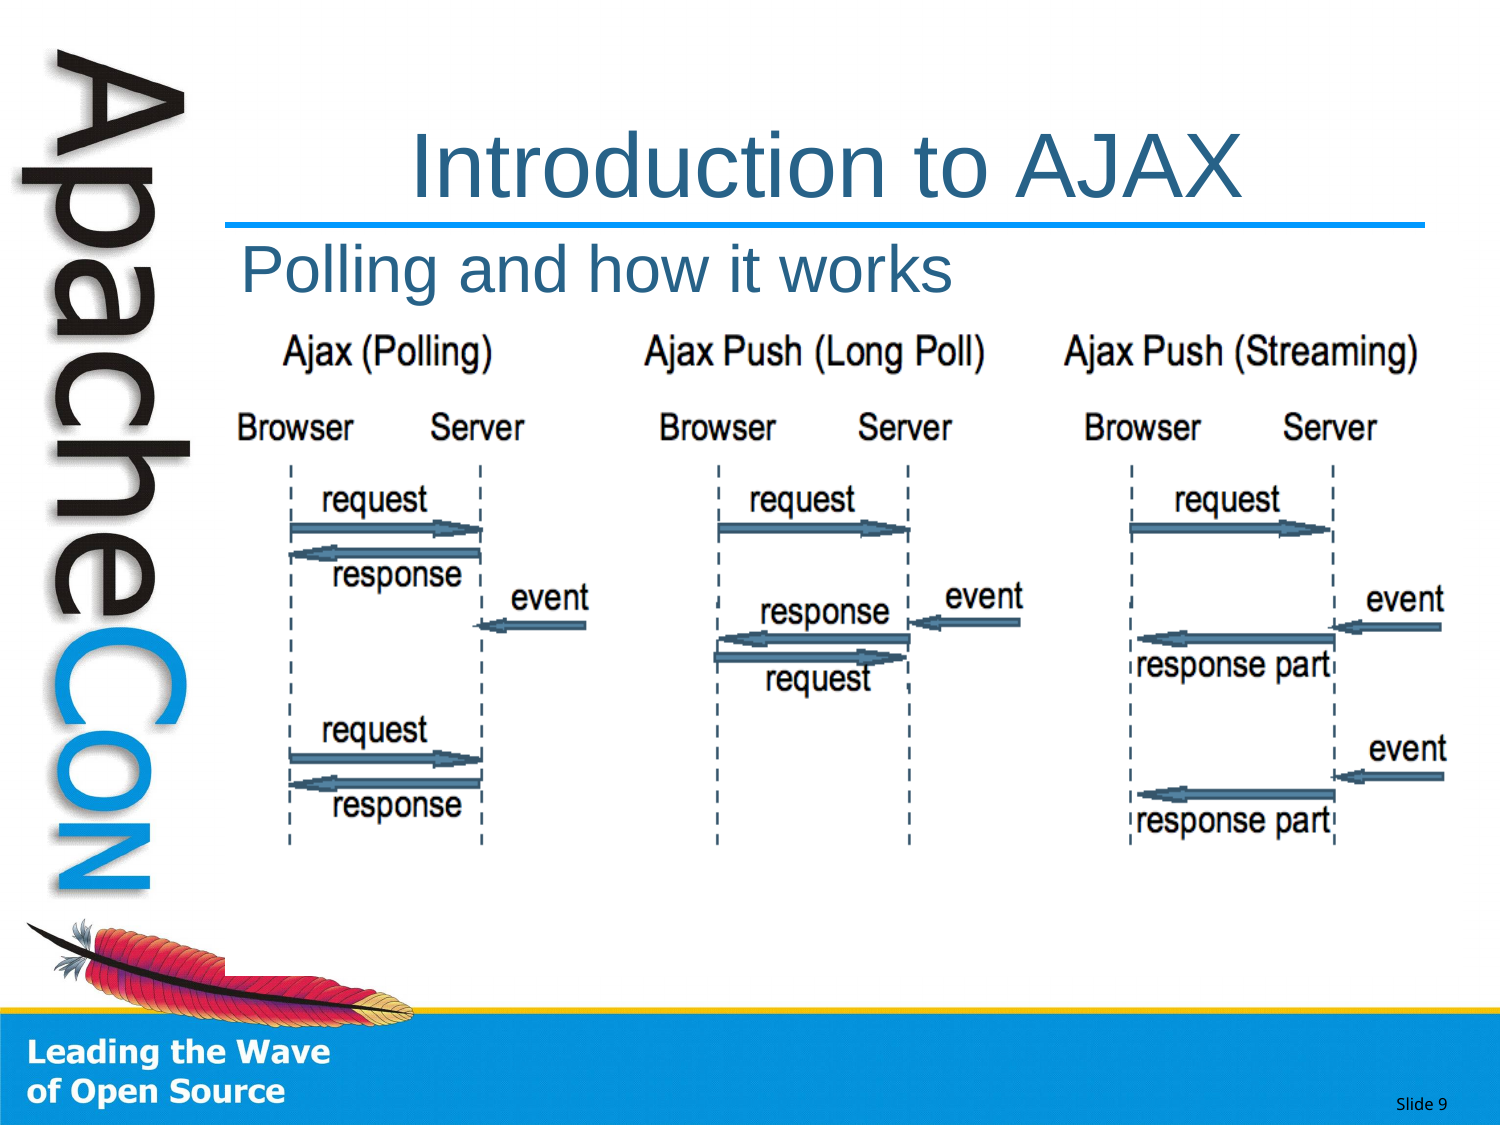

# Introduction to AJAX
Polling and how it works
Slide